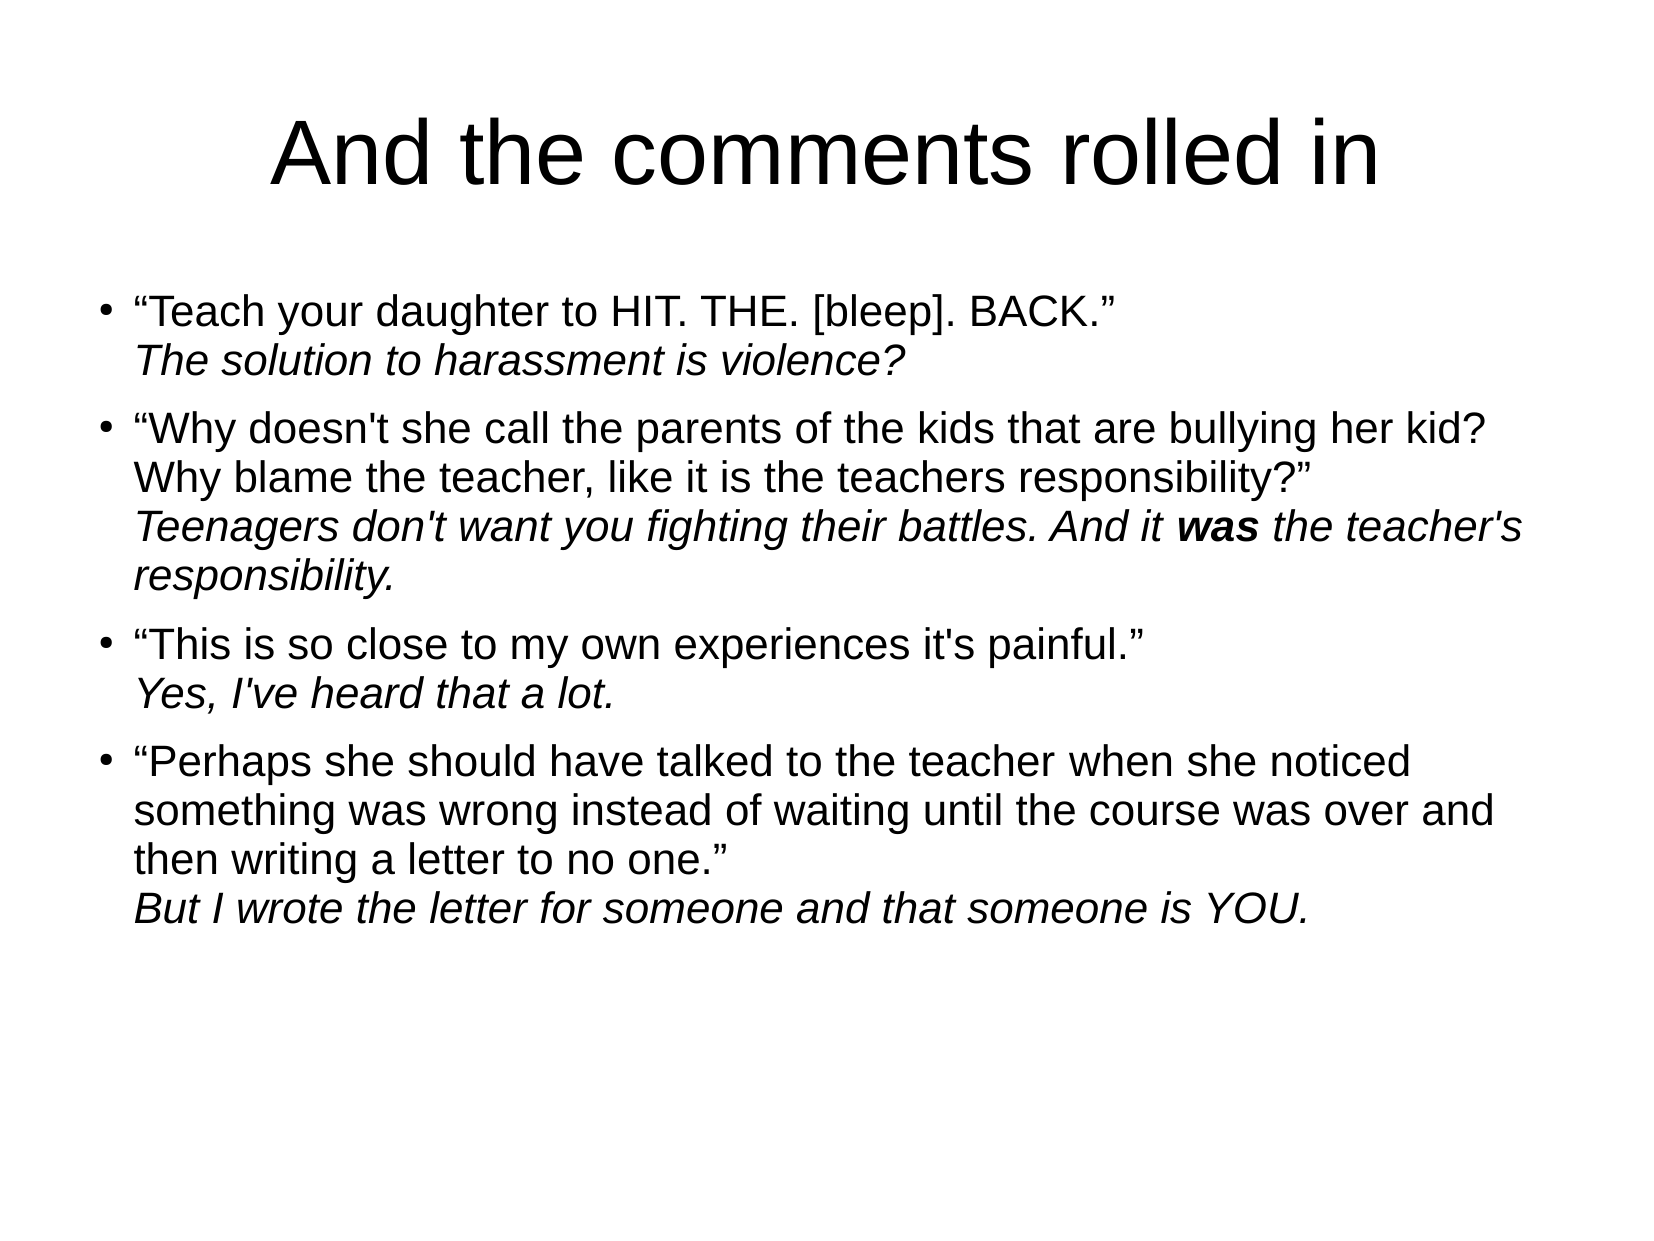

# And the comments rolled in
“Teach your daughter to HIT. THE. [bleep]. BACK.”
The solution to harassment is violence?
“Why doesn't she call the parents of the kids that are bullying her kid? Why blame the teacher, like it is the teachers responsibility?”
Teenagers don't want you fighting their battles. And it was the teacher's responsibility.
“This is so close to my own experiences it's painful.”
Yes, I've heard that a lot.
“Perhaps she should have talked to the teacher when she noticed something was wrong instead of waiting until the course was over and then writing a letter to no one.”
But I wrote the letter for someone and that someone is YOU.